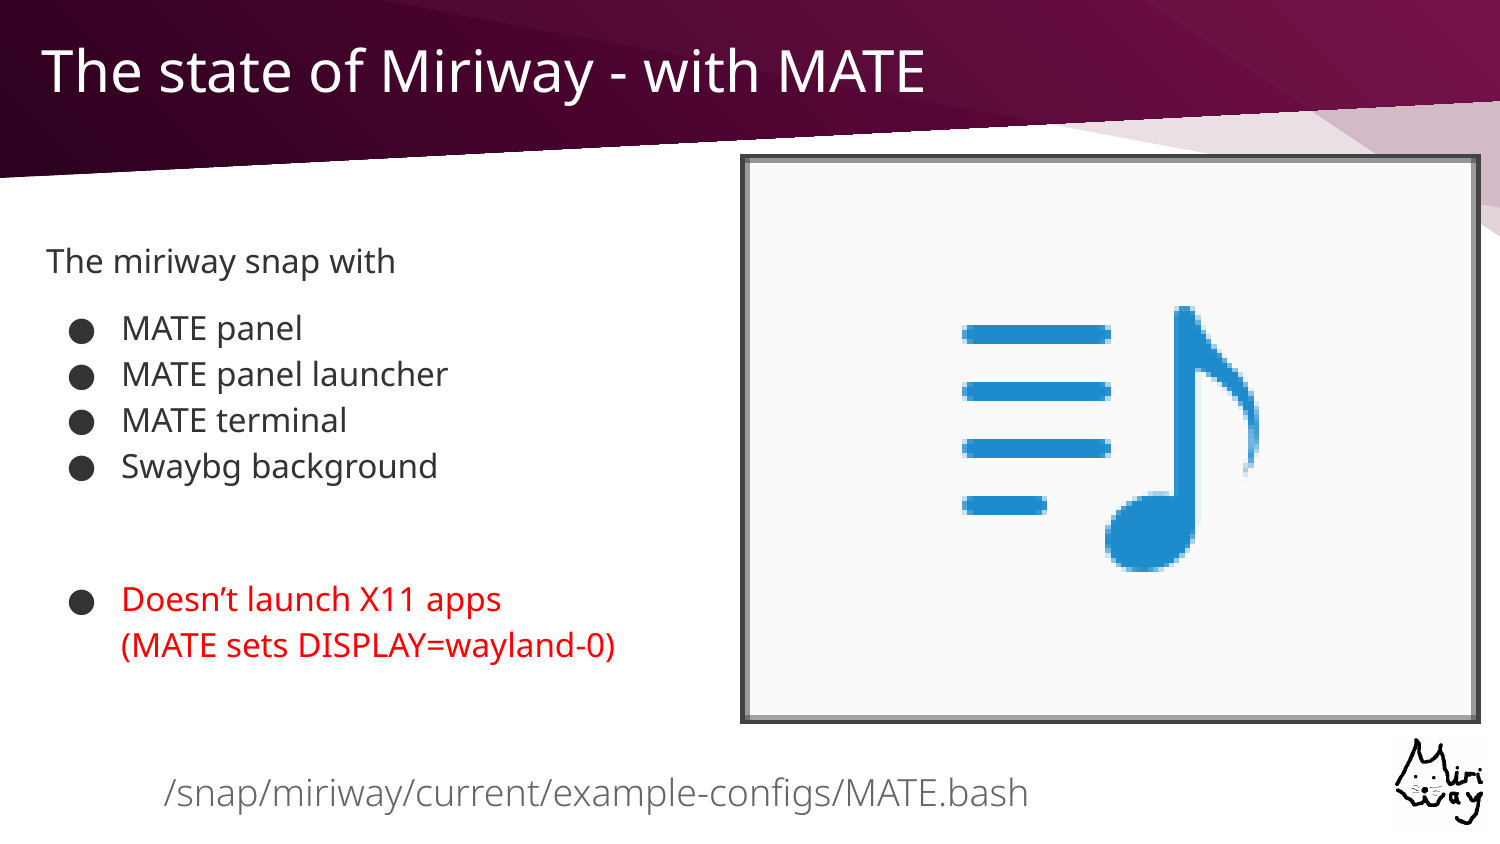

# The state of Miriway - with MATE
The miriway snap with
MATE panel
MATE panel launcher
MATE terminal
Swaybg background
Doesn’t launch X11 apps
(MATE sets DISPLAY=wayland-0)
/snap/miriway/current/example-configs/MATE.bash